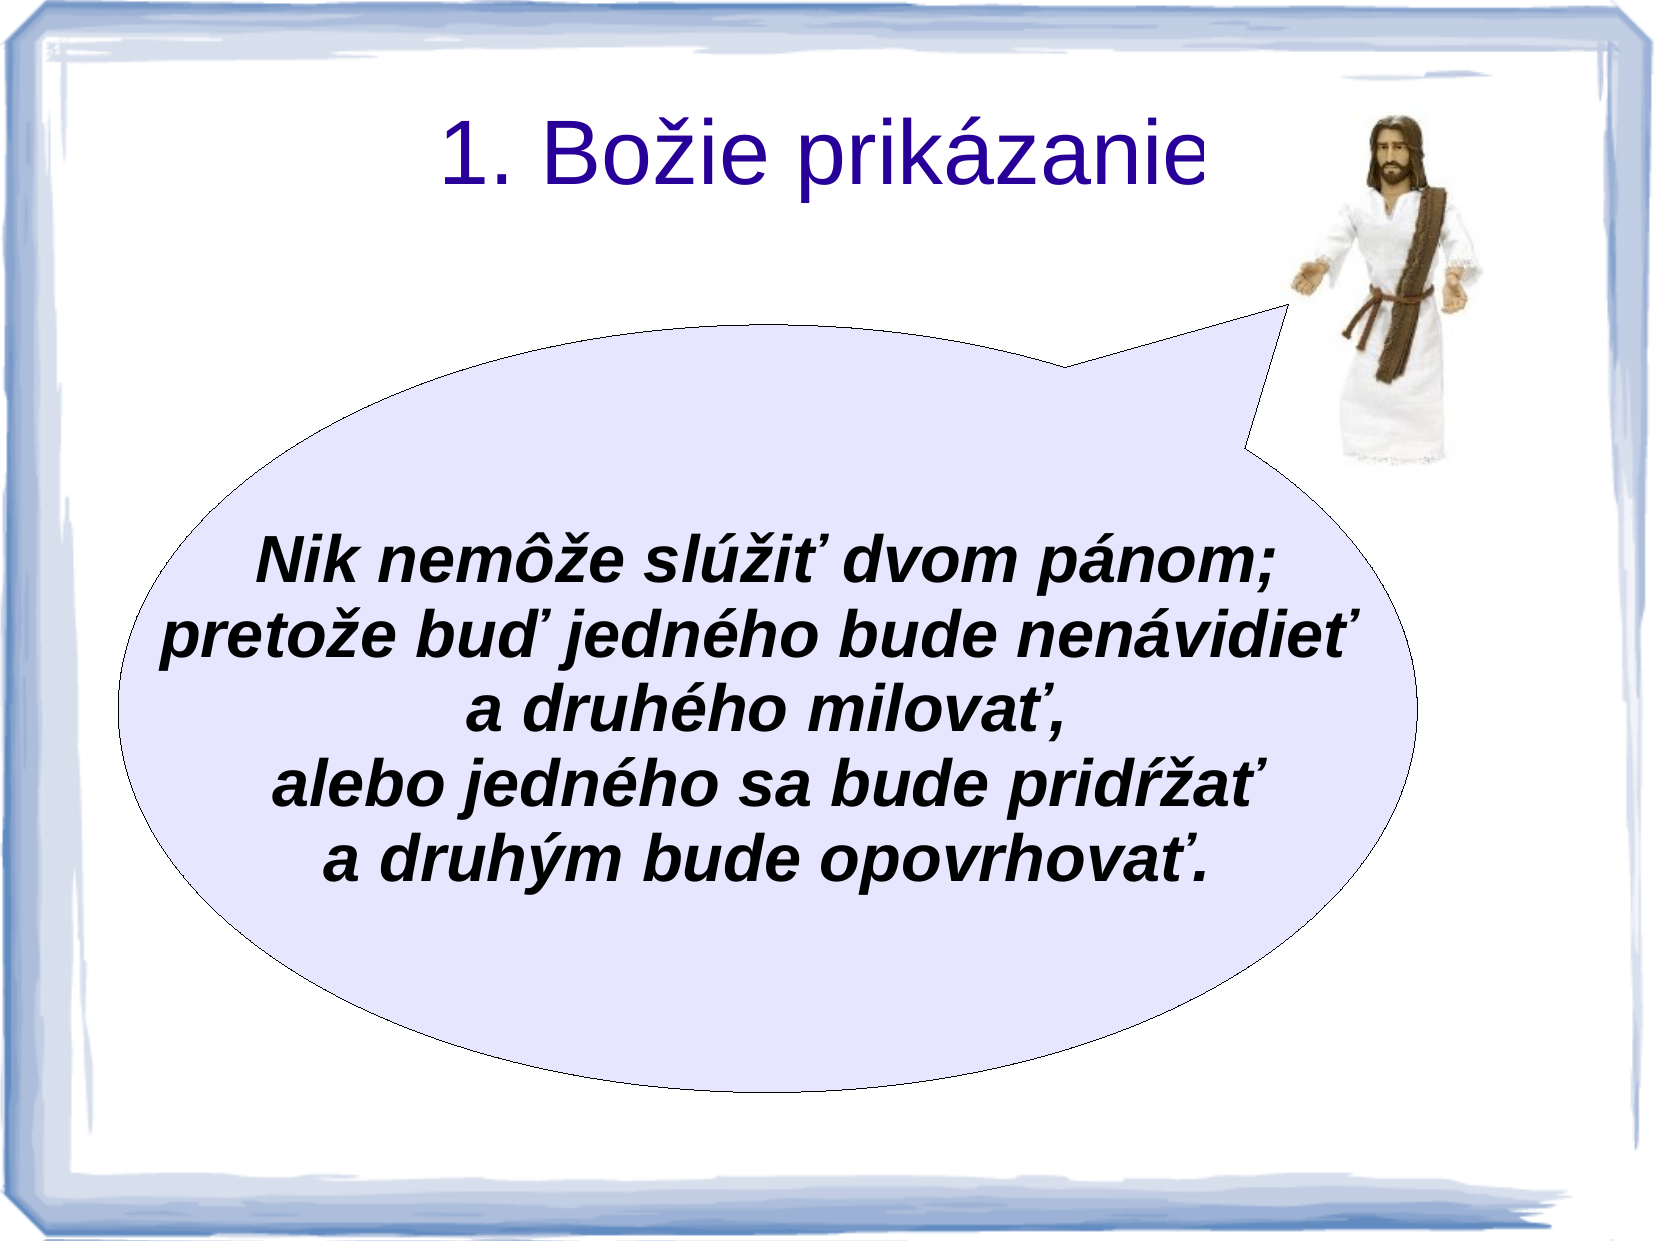

# 1. Božie prikázanie
Nik nemôže slúžiť dvom pánom;
pretože buď jedného bude nenávidieť
a druhého milovať,
alebo jedného sa bude pridŕžať
a druhým bude opovrhovať.